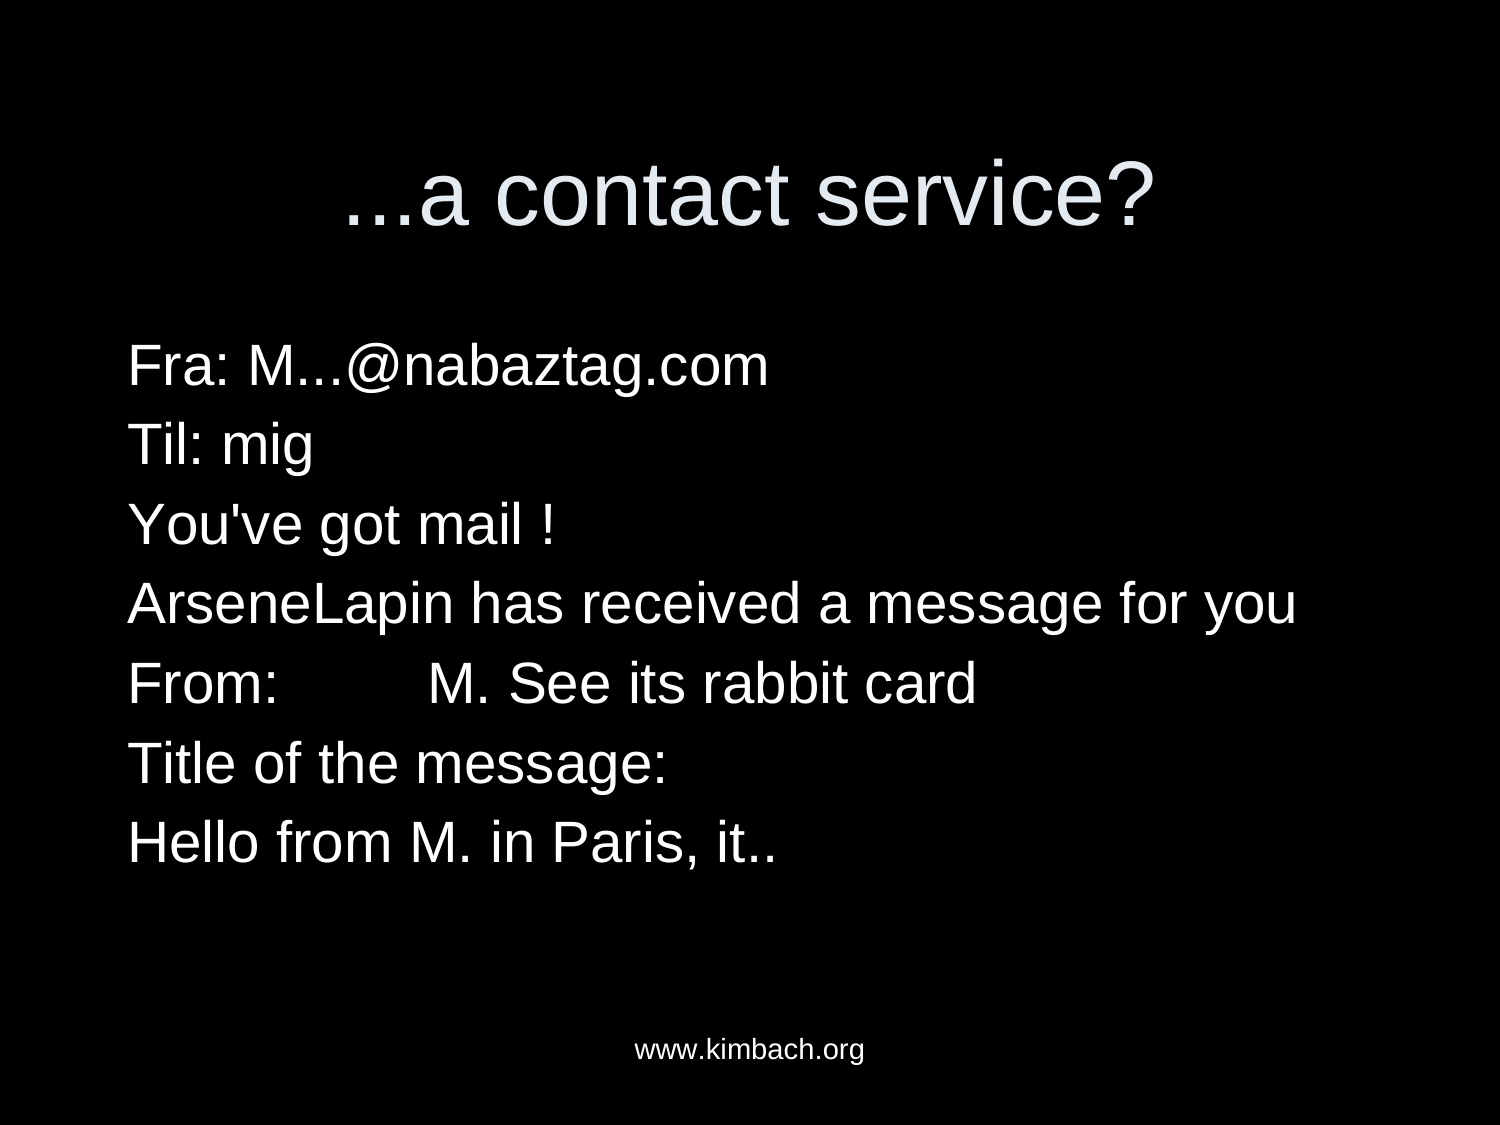

# ...a contact service?
Fra: M...@nabaztag.com
Til: mig
You've got mail !
ArseneLapin has received a message for you
From: 	M. See its rabbit card
Title of the message:
Hello from M. in Paris, it..
www.kimbach.org